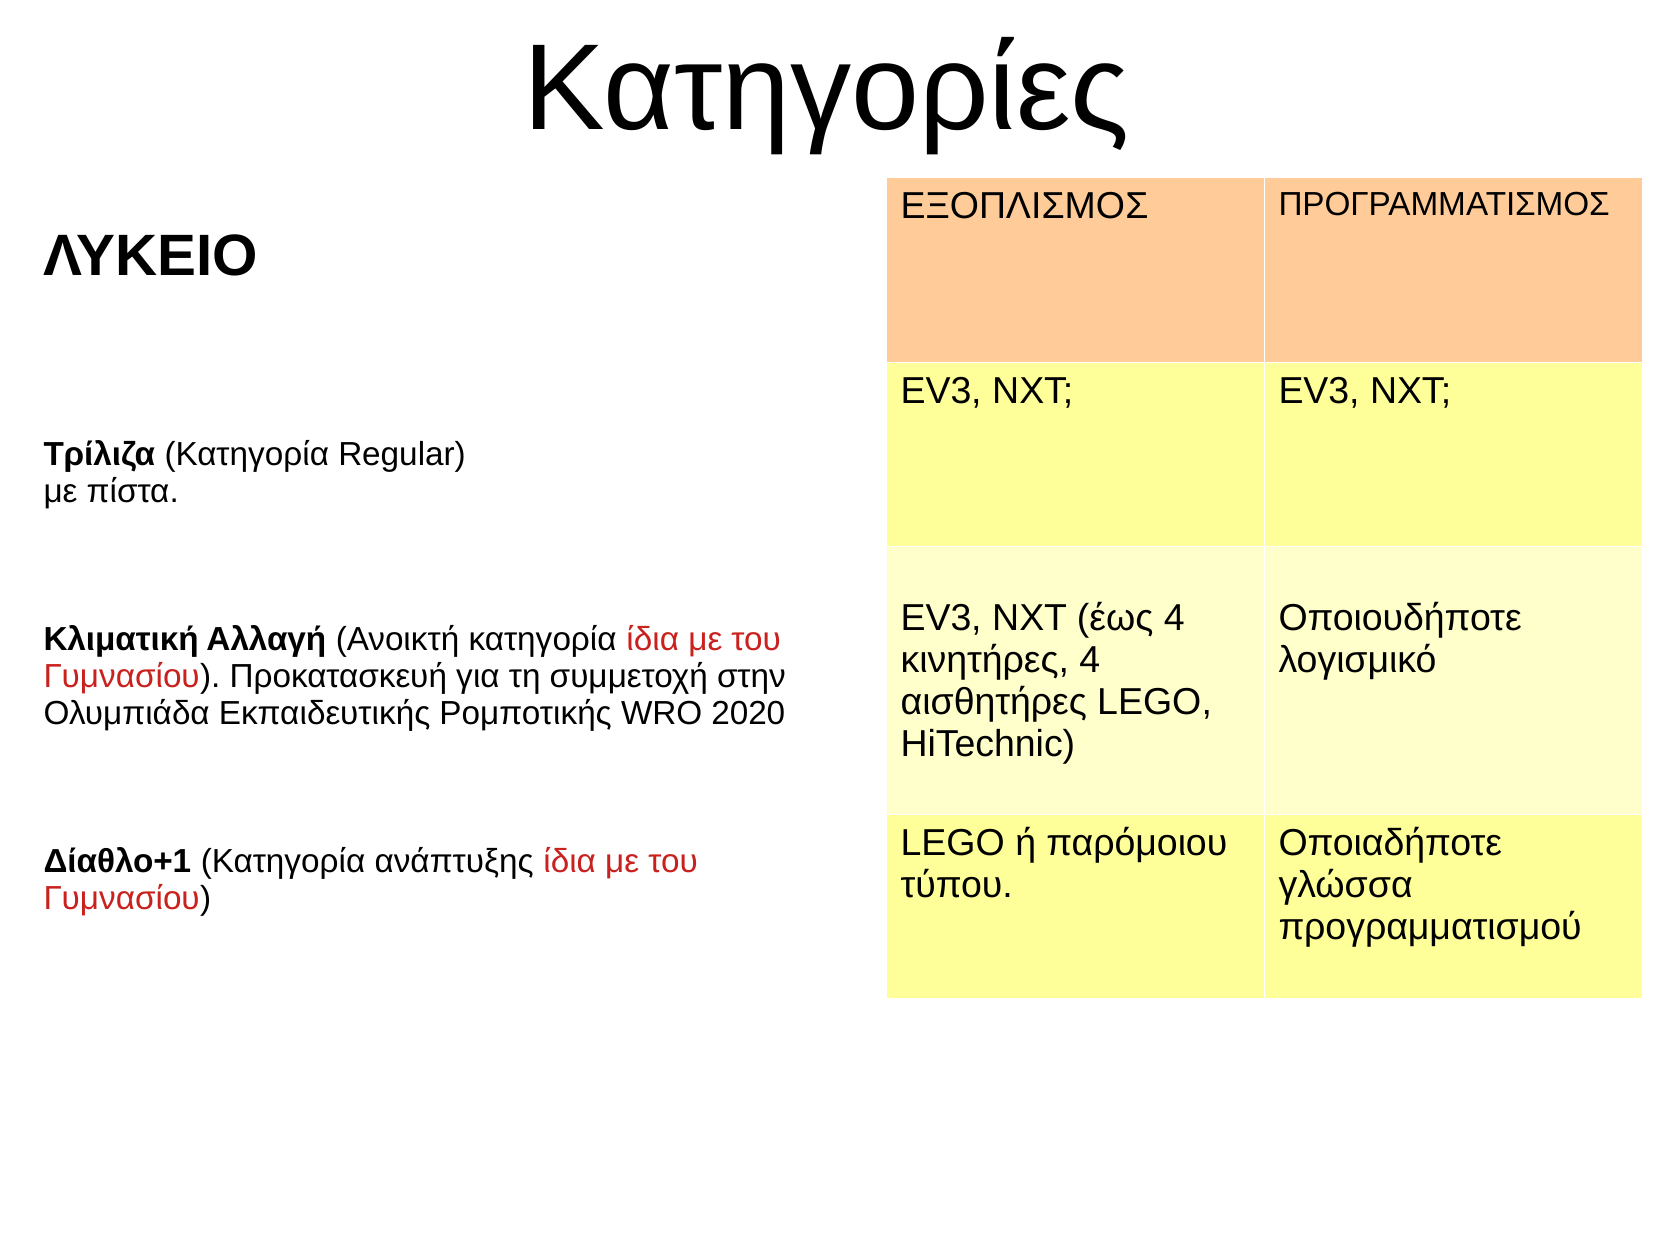

# Κατηγορίες
| ΕΞΟΠΛΙΣΜΟΣ | ΠΡΟΓΡΑΜMΑΤΙΣΜΟΣ |
| --- | --- |
| EV3, NXT; | EV3, NXT; |
| EV3, NXT (έως 4 κινητήρες, 4 αισθητήρες LEGO, HiTechnic) | Οποιουδήποτε λογισμικό |
| LEGO ή παρόμοιου τύπου. | Oποιαδήποτε γλώσσα προγραμματισμού |
ΛΥΚΕΙΟ
Τρίλιζα (Κατηγορία Regular)
με πίστα.
Κλιματική Αλλαγή (Ανοικτή κατηγορία ίδια με του
Γυμνασίου). Προκατασκευή για τη συμμετοχή στην Ολυμπιάδα Εκπαιδευτικής Ρομποτικής WRO 2020
Δίαθλο+1 (Κατηγορία ανάπτυξης ίδια με του
Γυμνασίου)